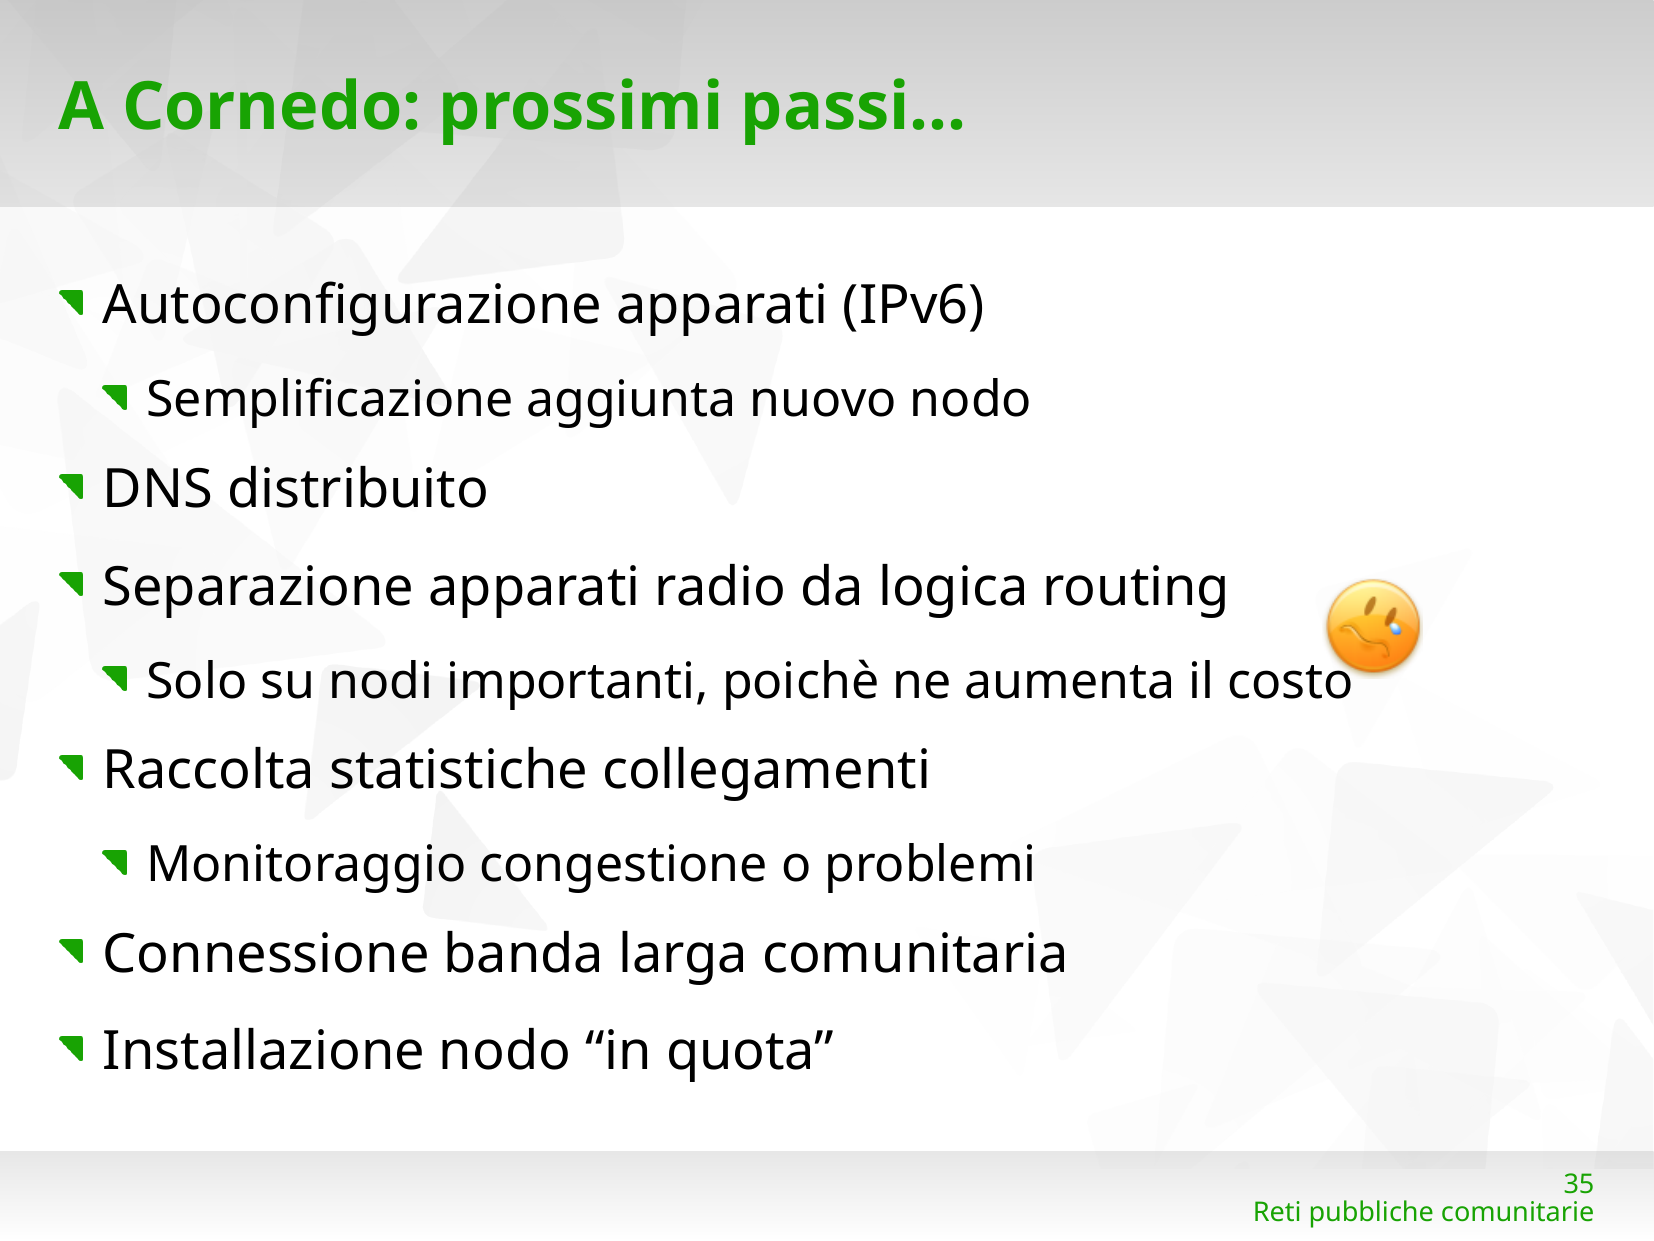

# A Cornedo: prossimi passi...
Autoconfigurazione apparati (IPv6)
Semplificazione aggiunta nuovo nodo
DNS distribuito
Separazione apparati radio da logica routing
Solo su nodi importanti, poichè ne aumenta il costo
Raccolta statistiche collegamenti
Monitoraggio congestione o problemi
Connessione banda larga comunitaria
Installazione nodo “in quota”
35
Reti pubbliche comunitarie